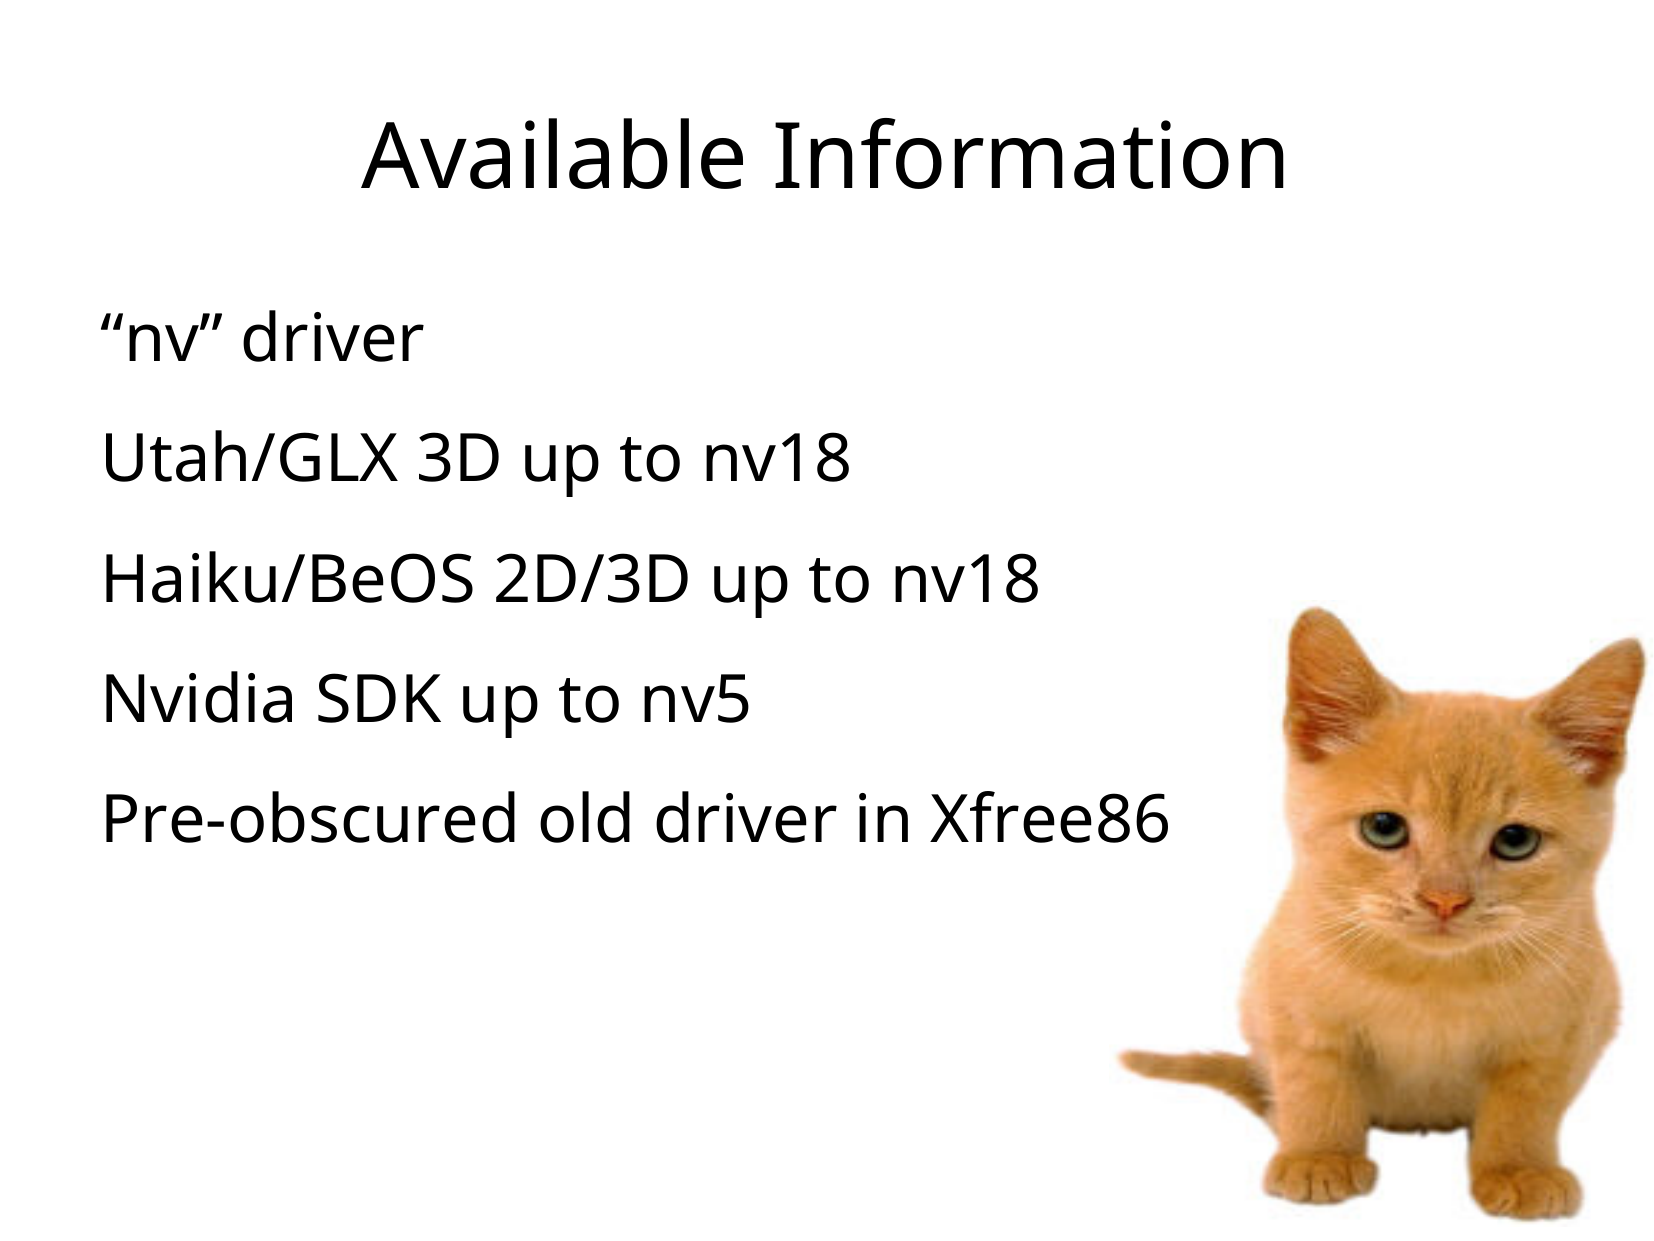

# Available Information
“nv” driver
Utah/GLX 3D up to nv18
Haiku/BeOS 2D/3D up to nv18
Nvidia SDK up to nv5
Pre-obscured old driver in Xfree86